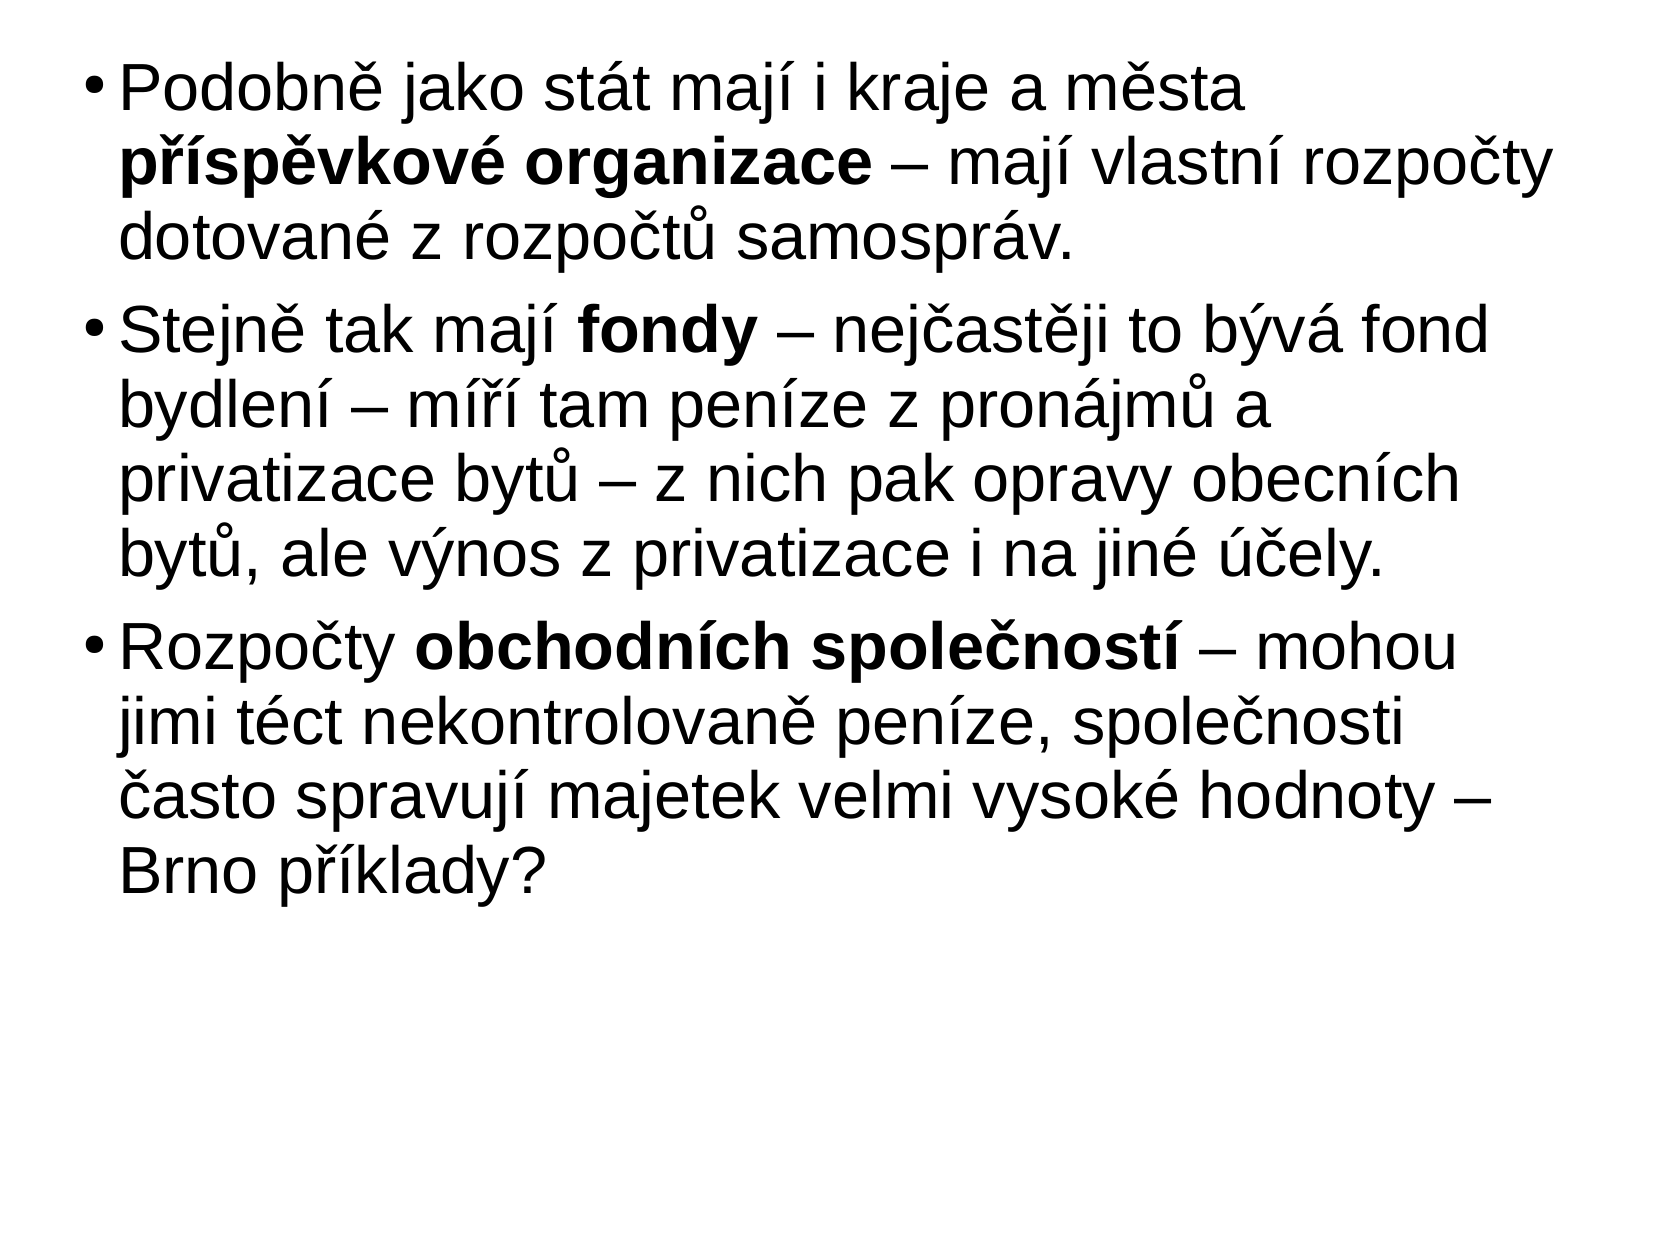

# Podobně jako stát mají i kraje a města příspěvkové organizace – mají vlastní rozpočty dotované z rozpočtů samospráv.
Stejně tak mají fondy – nejčastěji to bývá fond bydlení – míří tam peníze z pronájmů a privatizace bytů – z nich pak opravy obecních bytů, ale výnos z privatizace i na jiné účely.
Rozpočty obchodních společností – mohou jimi téct nekontrolovaně peníze, společnosti často spravují majetek velmi vysoké hodnoty – Brno příklady?